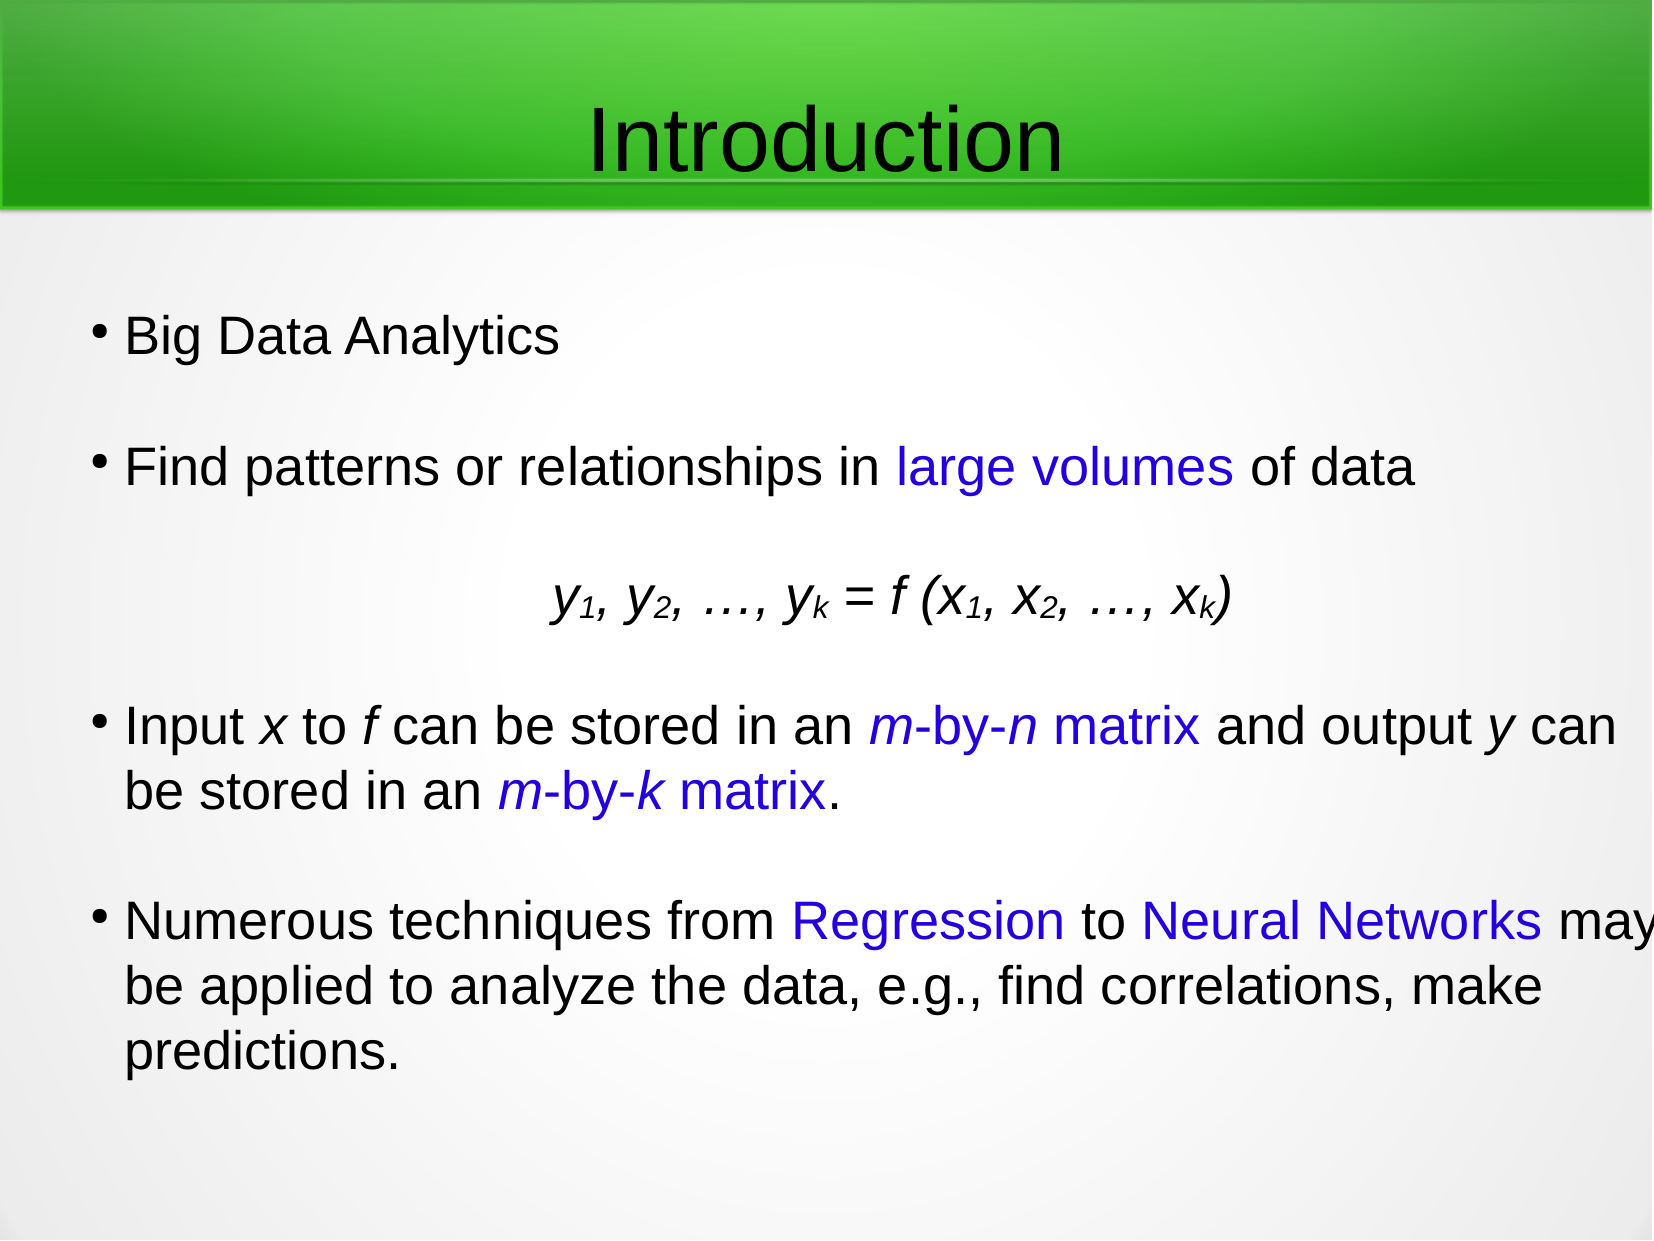

Introduction
 Big Data Analytics
 Find patterns or relationships in large volumes of data
y1, y2, …, yk = f (x1, x2, …, xk)
 Input x to f can be stored in an m-by-n matrix and output y can
 be stored in an m-by-k matrix.
 Numerous techniques from Regression to Neural Networks may
 be applied to analyze the data, e.g., find correlations, make
 predictions.